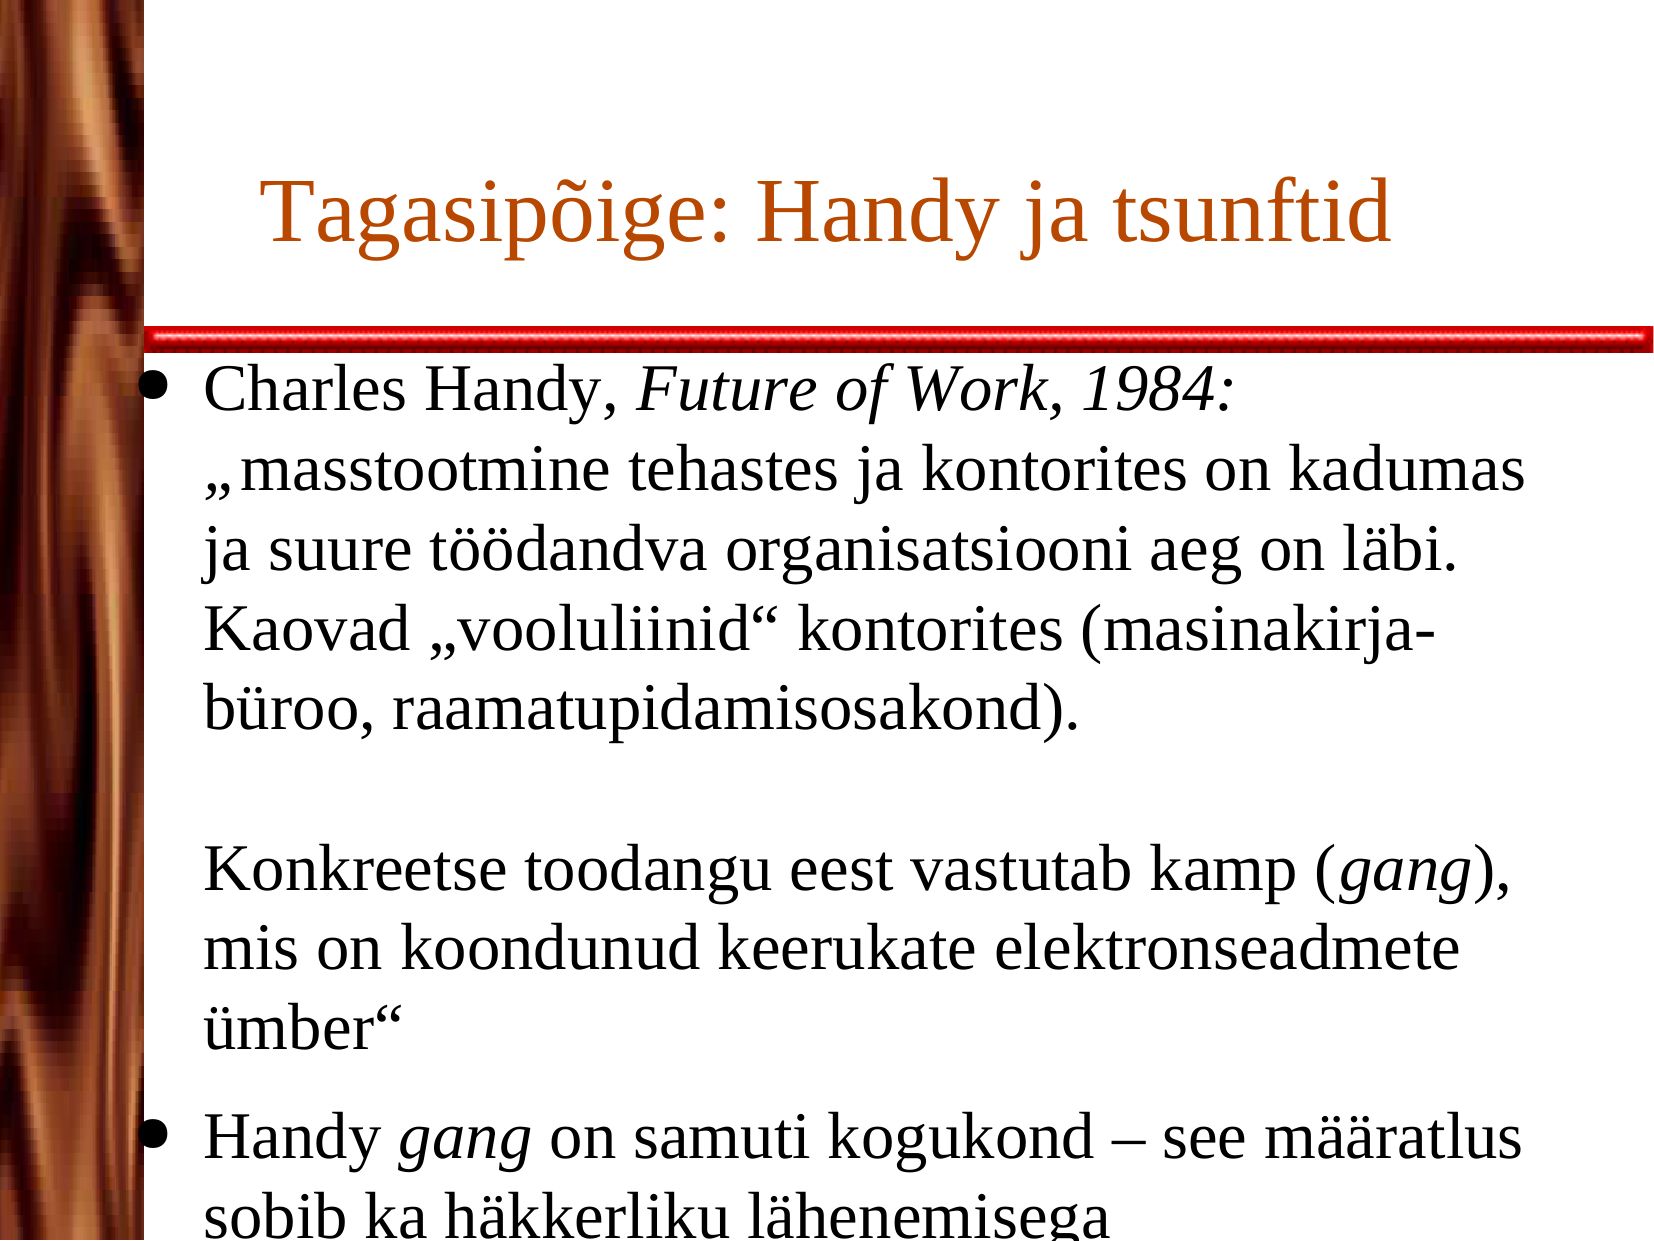

# Tagasipõige: Handy ja tsunftid
Charles Handy, Future of Work, 1984:
„masstootmine tehastes ja kontorites on kadumas ja suure töödandva organisatsiooni aeg on läbi. Kaovad „vooluliinid“ kontorites (masinakirja-büroo, raamatupidamisosakond).
Konkreetse toodangu eest vastutab kamp (gang), mis on koondunud keerukate elektronseadmete ümber“
Handy gang on samuti kogukond – see määratlus sobib ka häkkerliku lähenemisega